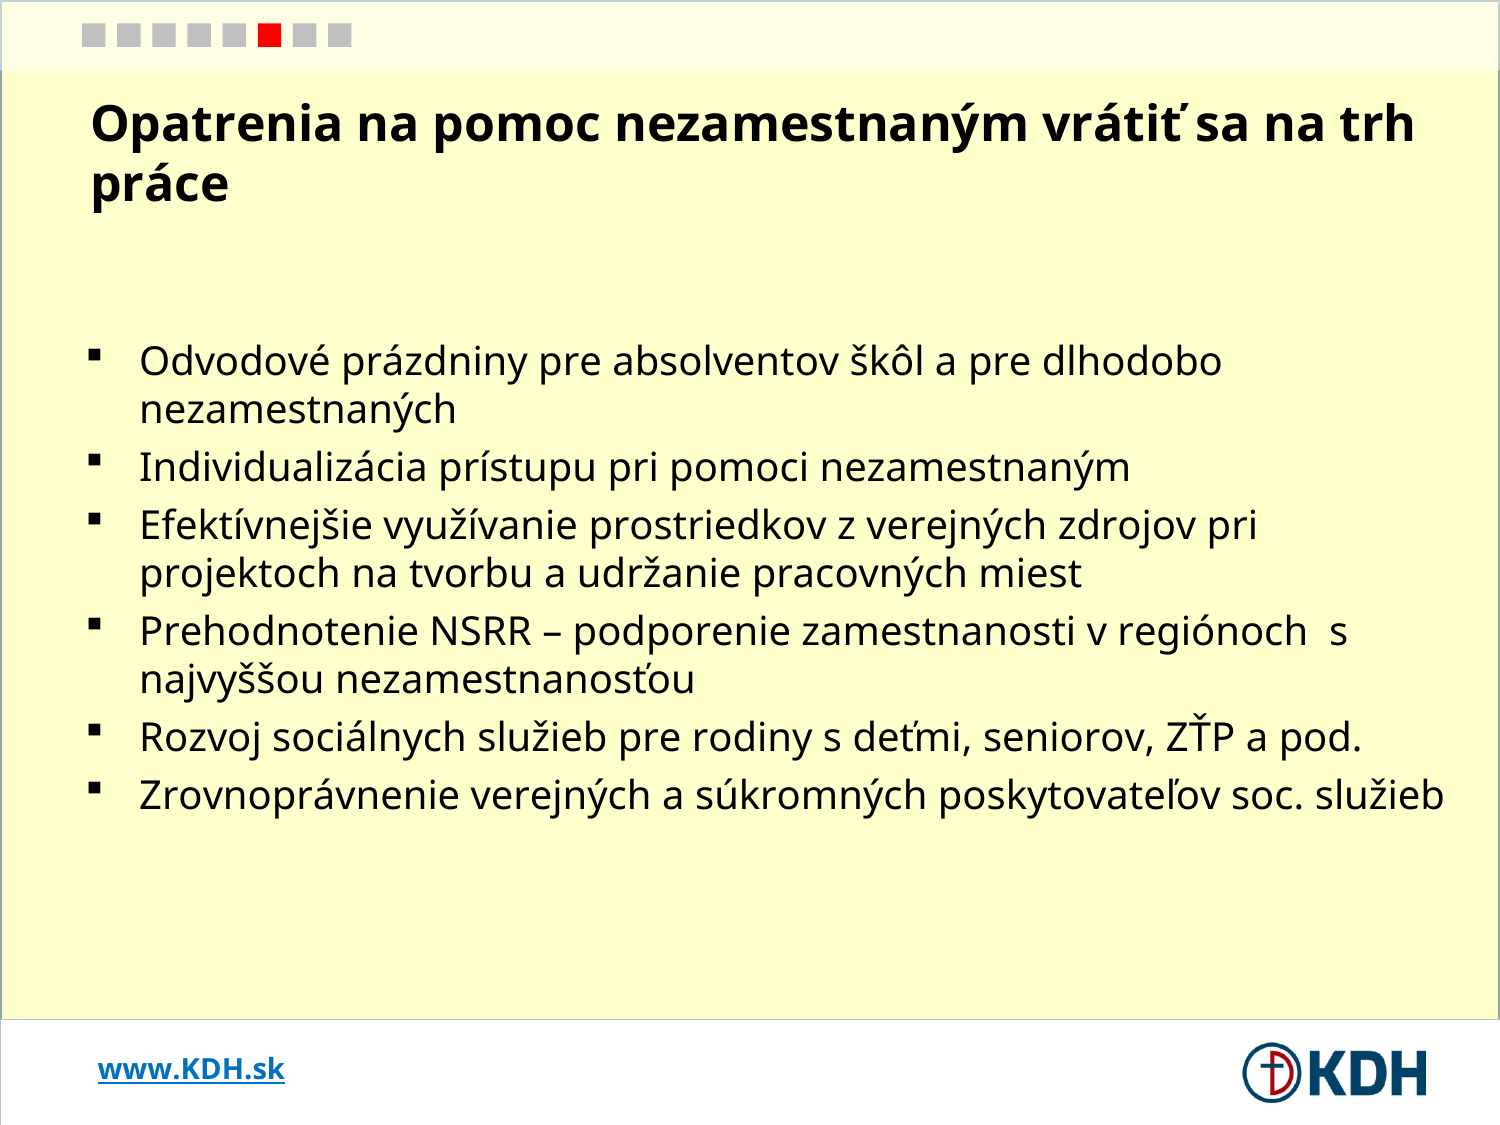

# Opatrenia na pomoc nezamestnaným vrátiť sa na trh práce
Odvodové prázdniny pre absolventov škôl a pre dlhodobo nezamestnaných
Individualizácia prístupu pri pomoci nezamestnaným
Efektívnejšie využívanie prostriedkov z verejných zdrojov pri projektoch na tvorbu a udržanie pracovných miest
Prehodnotenie NSRR – podporenie zamestnanosti v regiónoch s najvyššou nezamestnanosťou
Rozvoj sociálnych služieb pre rodiny s deťmi, seniorov, ZŤP a pod.
Zrovnoprávnenie verejných a súkromných poskytovateľov soc. služieb